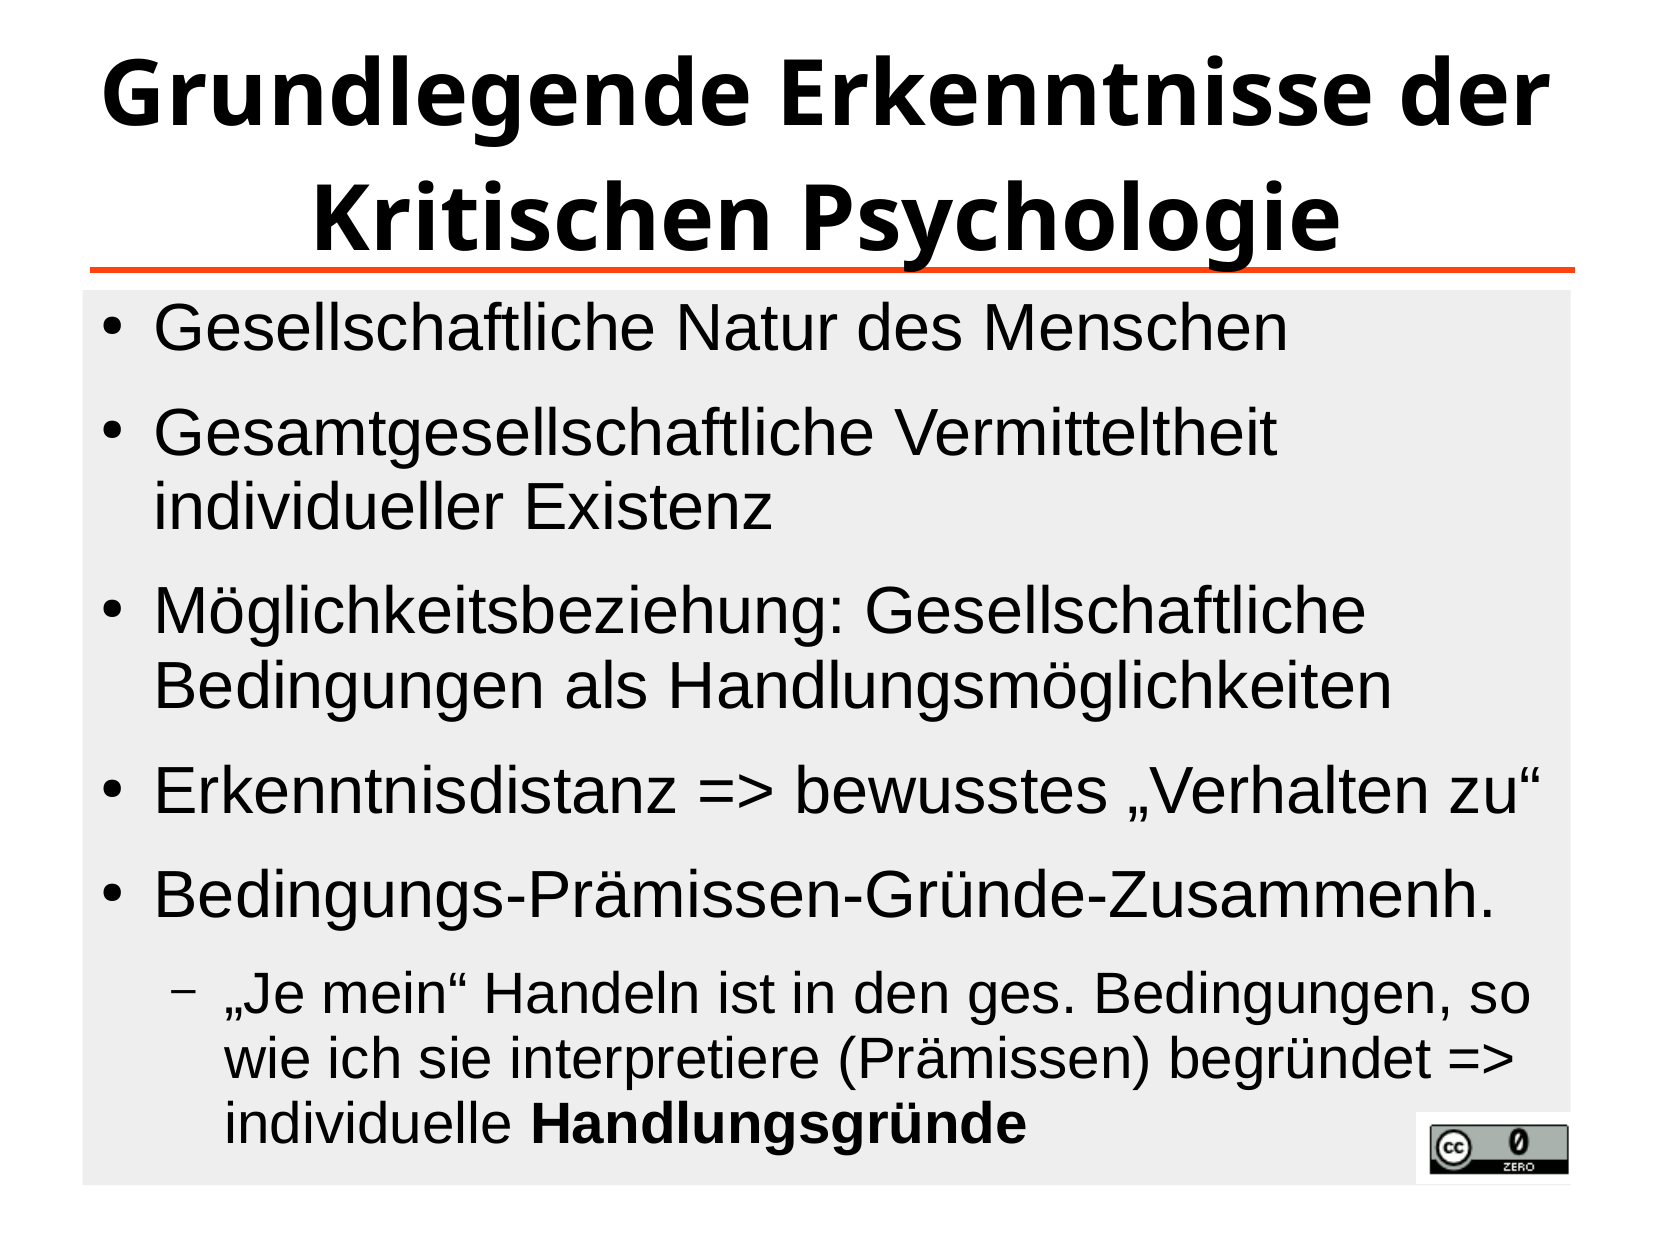

# Grundlegende Erkenntnisse der Kritischen Psychologie
Gesellschaftliche Natur des Menschen
Gesamtgesellschaftliche Vermitteltheit individueller Existenz
Möglichkeitsbeziehung: Gesellschaftliche Bedingungen als Handlungsmöglichkeiten
Erkenntnisdistanz => bewusstes „Verhalten zu“
Bedingungs-Prämissen-Gründe-Zusammenh.
„Je mein“ Handeln ist in den ges. Bedingungen, so wie ich sie interpretiere (Prämissen) begründet => individuelle Handlungsgründe